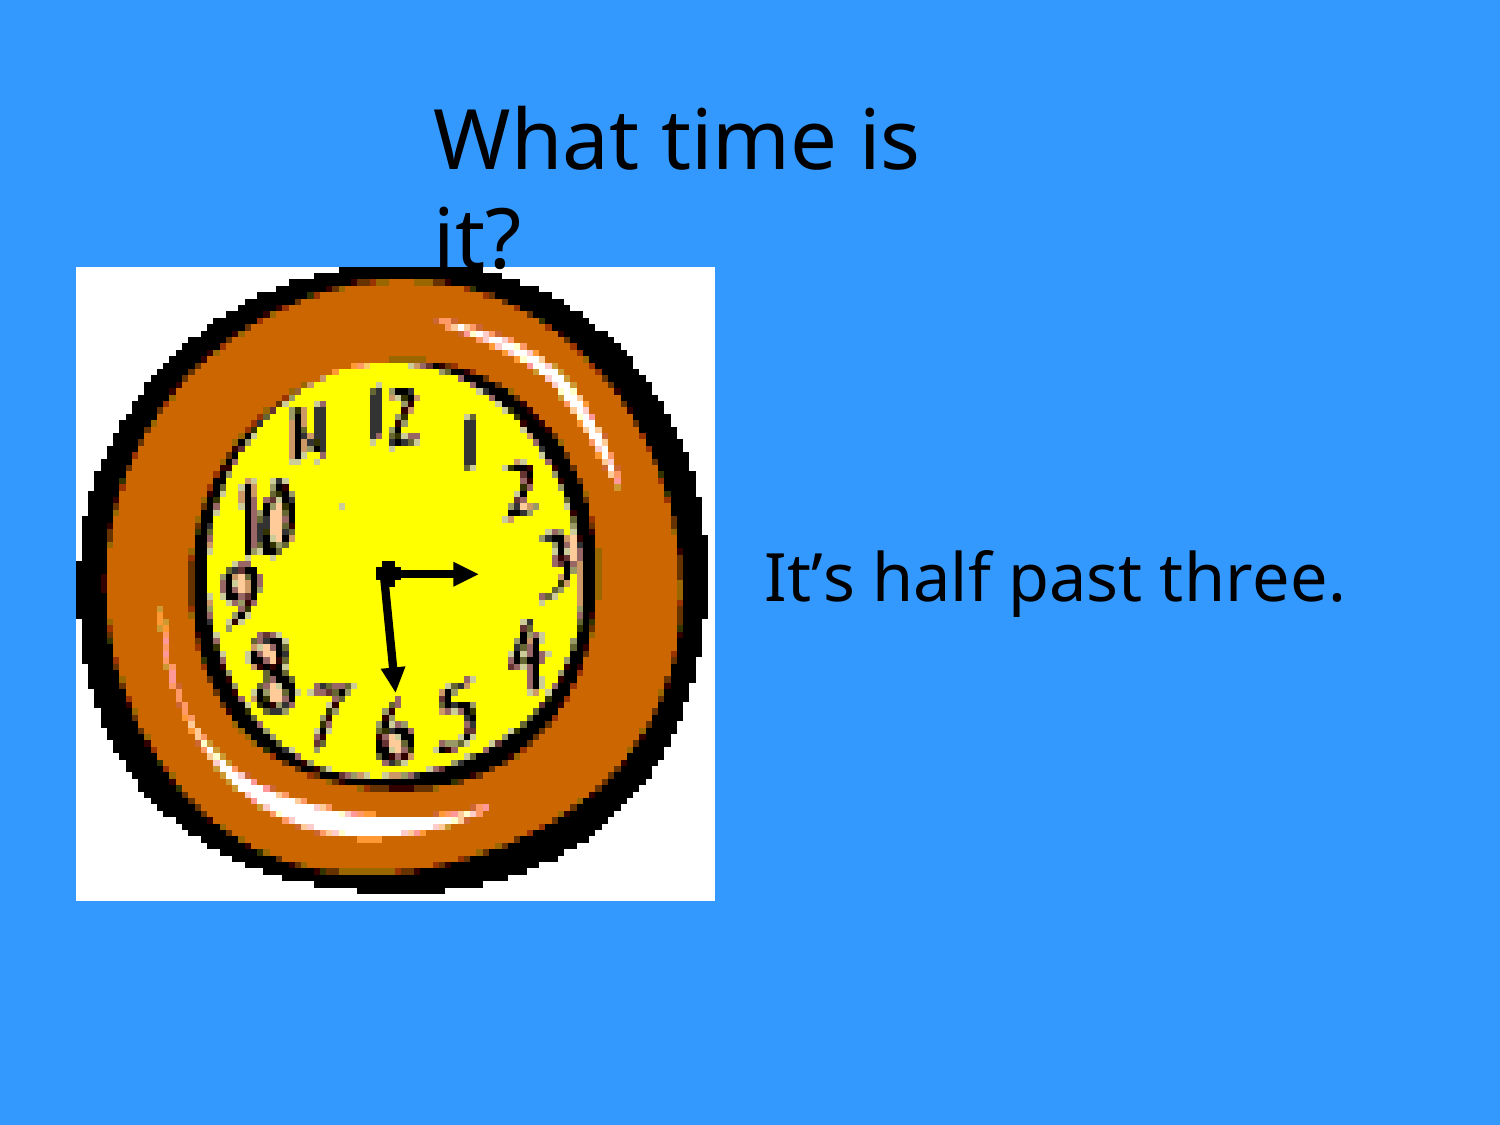

What time is it?
It’s half past three.